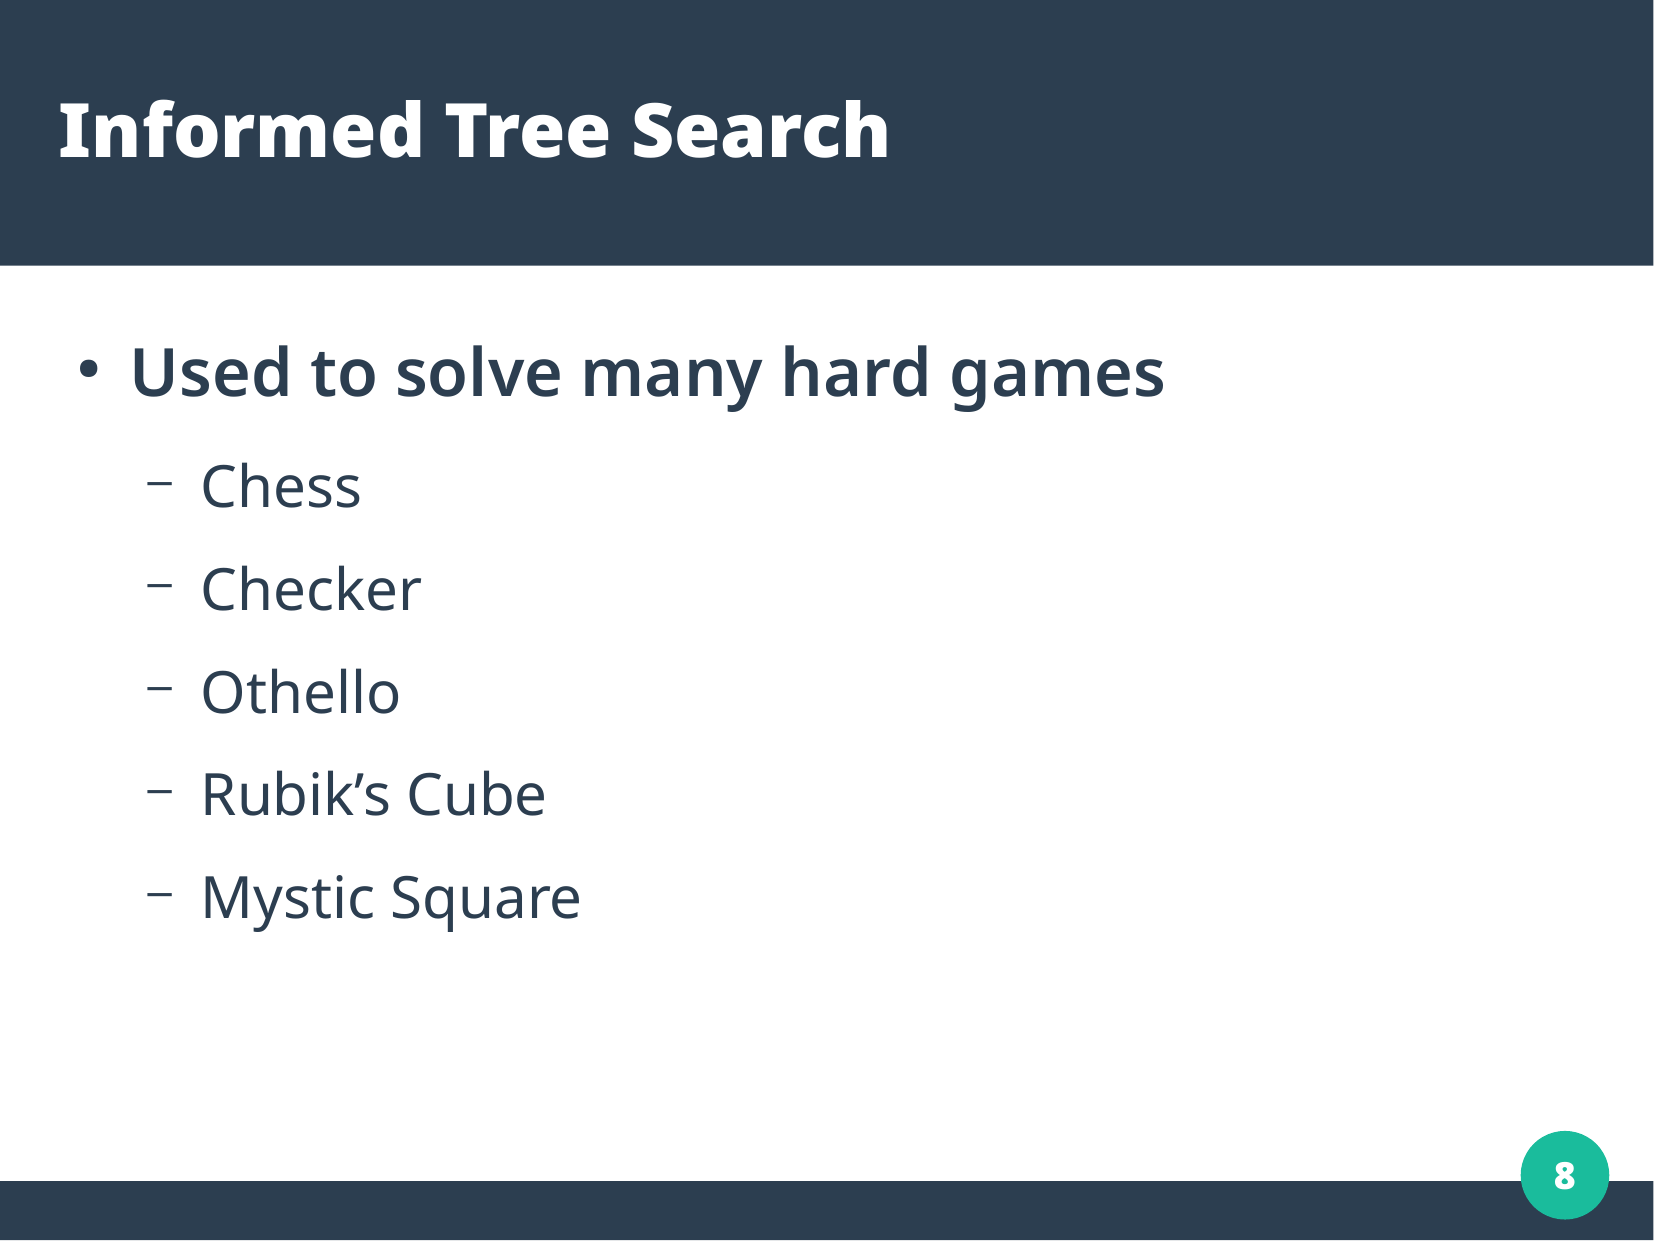

# Informed Tree Search
Used to solve many hard games
Chess
Checker
Othello
Rubik’s Cube
Mystic Square
8